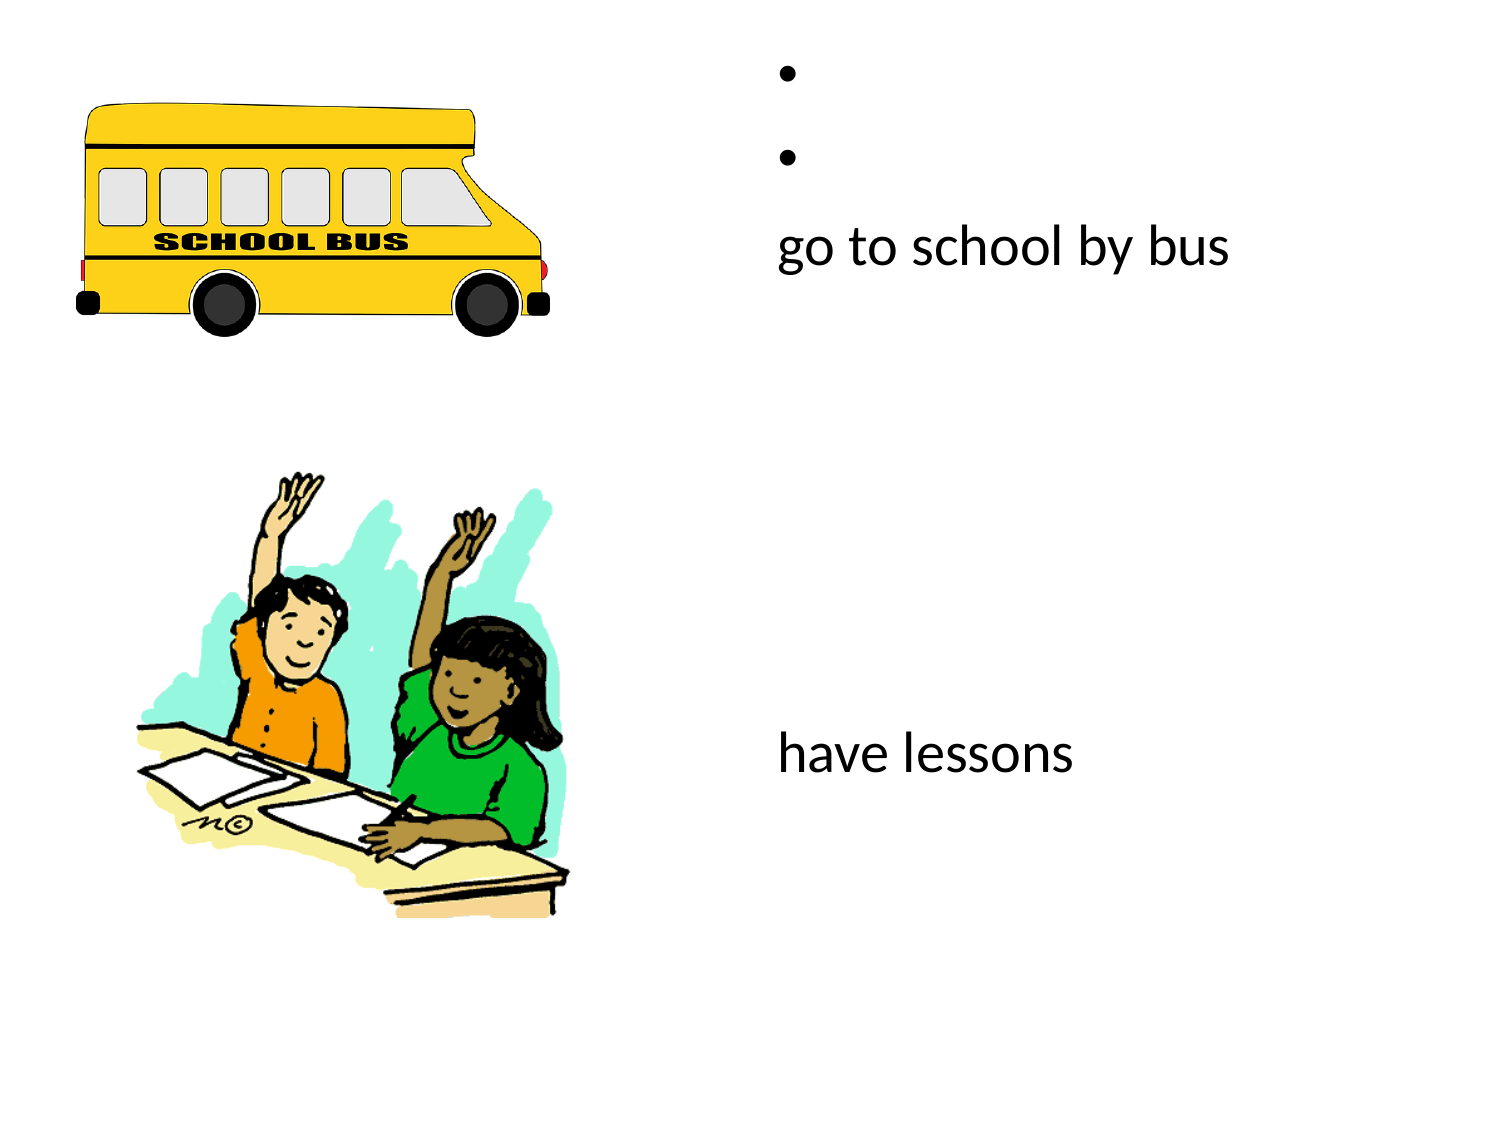

#
go to school by bus
have lessons